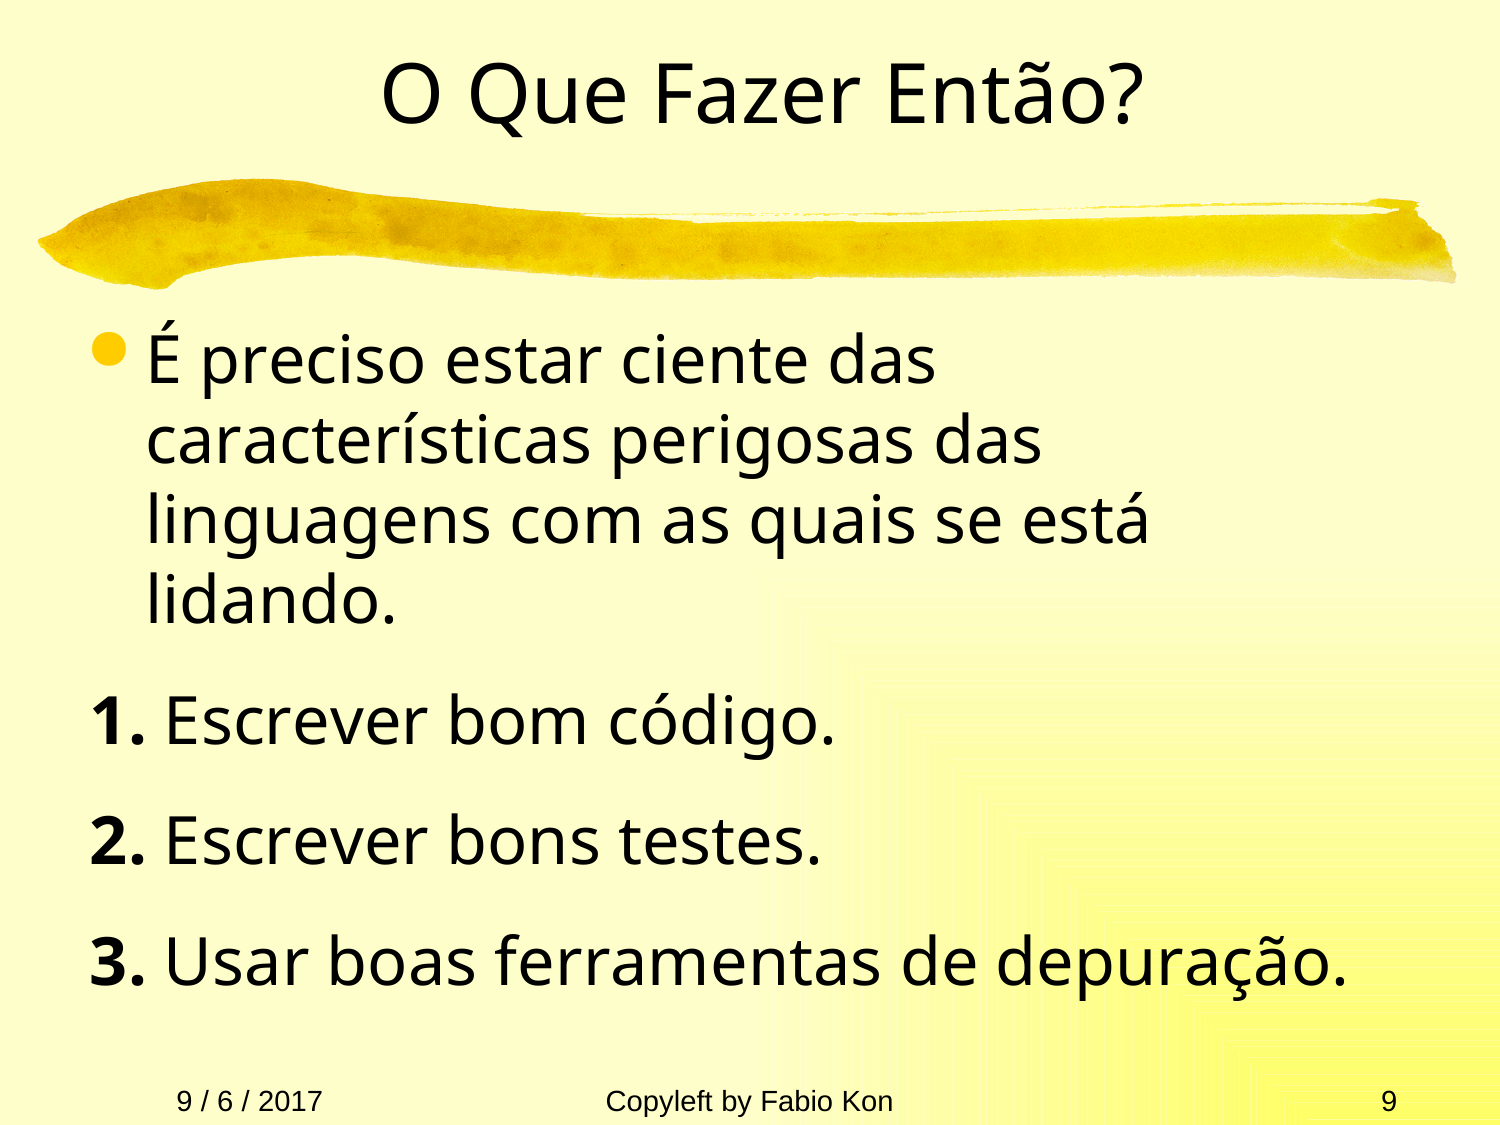

# O Que Fazer Então?
É preciso estar ciente das características perigosas das linguagens com as quais se está lidando.
1. Escrever bom código.
2. Escrever bons testes.
3. Usar boas ferramentas de depuração.
ECOOP'99 OOOSW
9